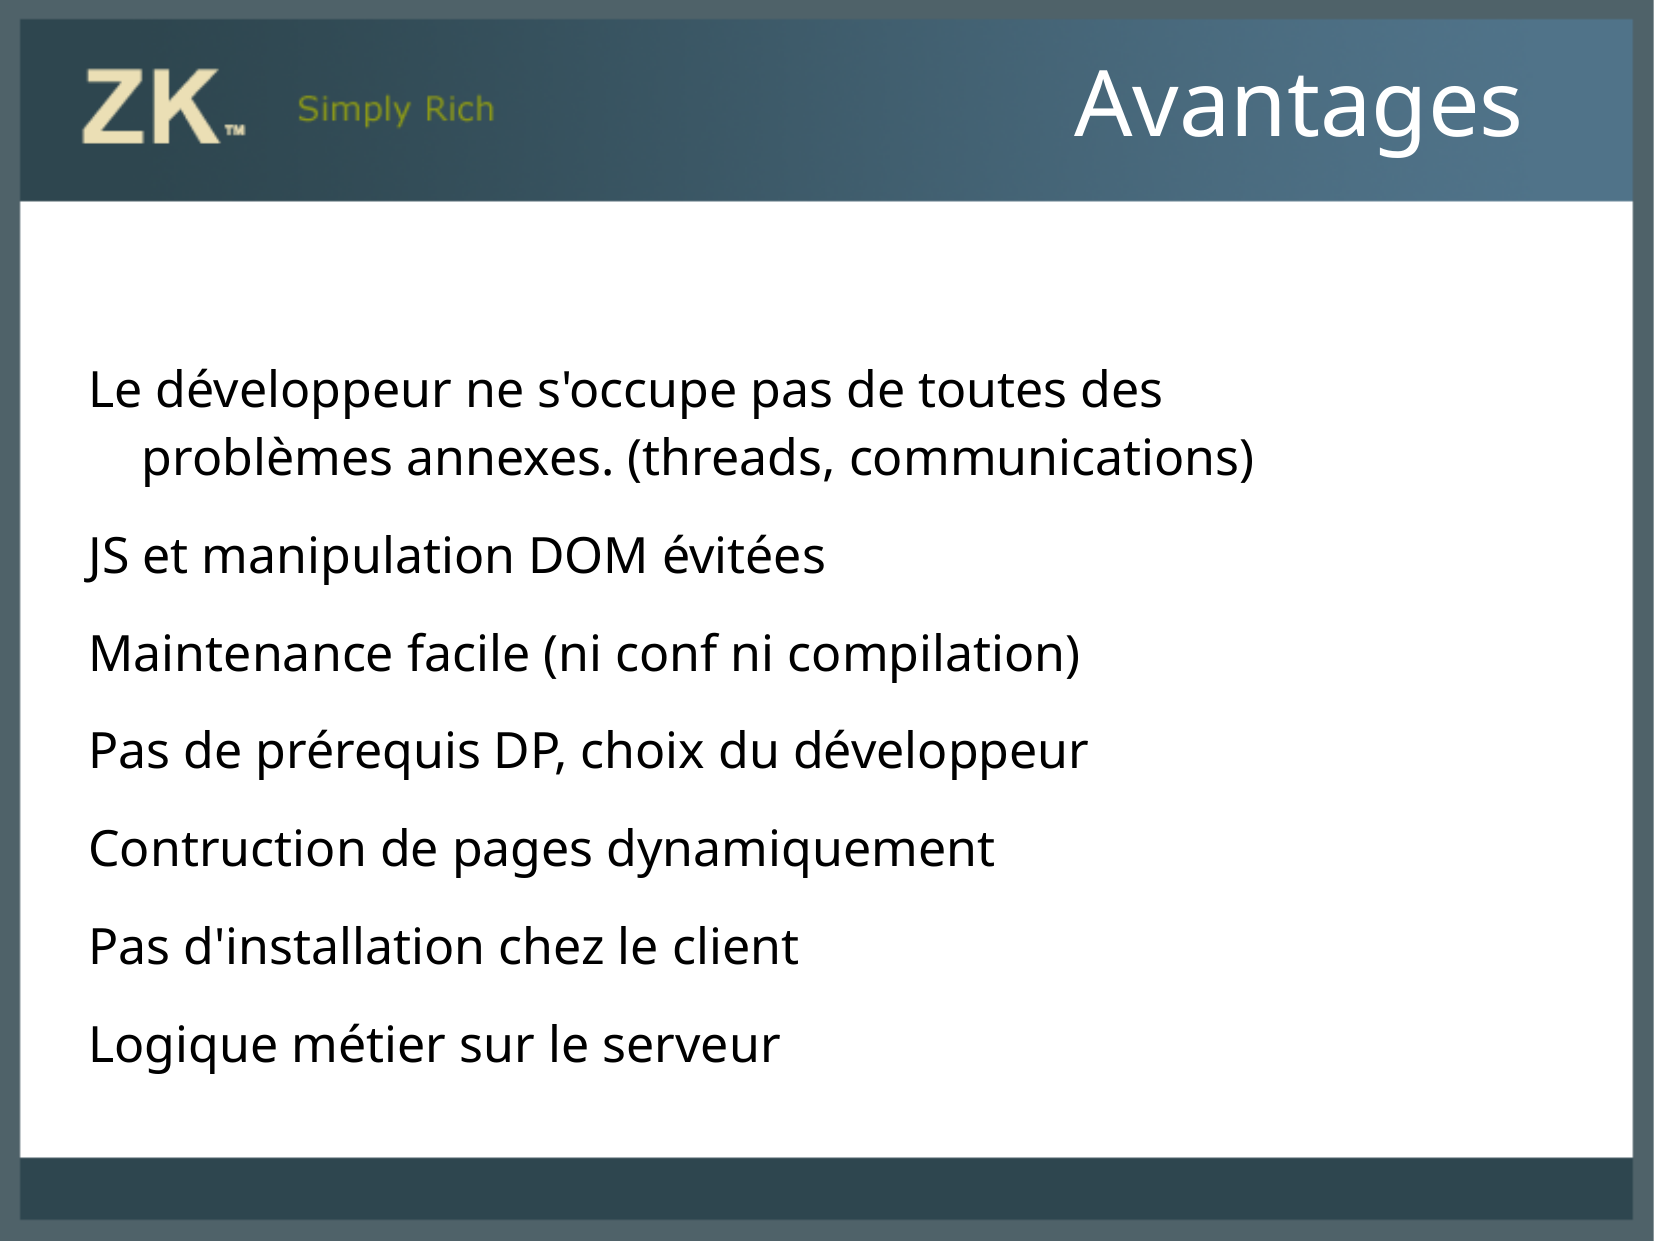

# Avantages
Le développeur ne s'occupe pas de toutes des problèmes annexes. (threads, communications)
JS et manipulation DOM évitées
Maintenance facile (ni conf ni compilation)
Pas de prérequis DP, choix du développeur
Contruction de pages dynamiquement
Pas d'installation chez le client
Logique métier sur le serveur